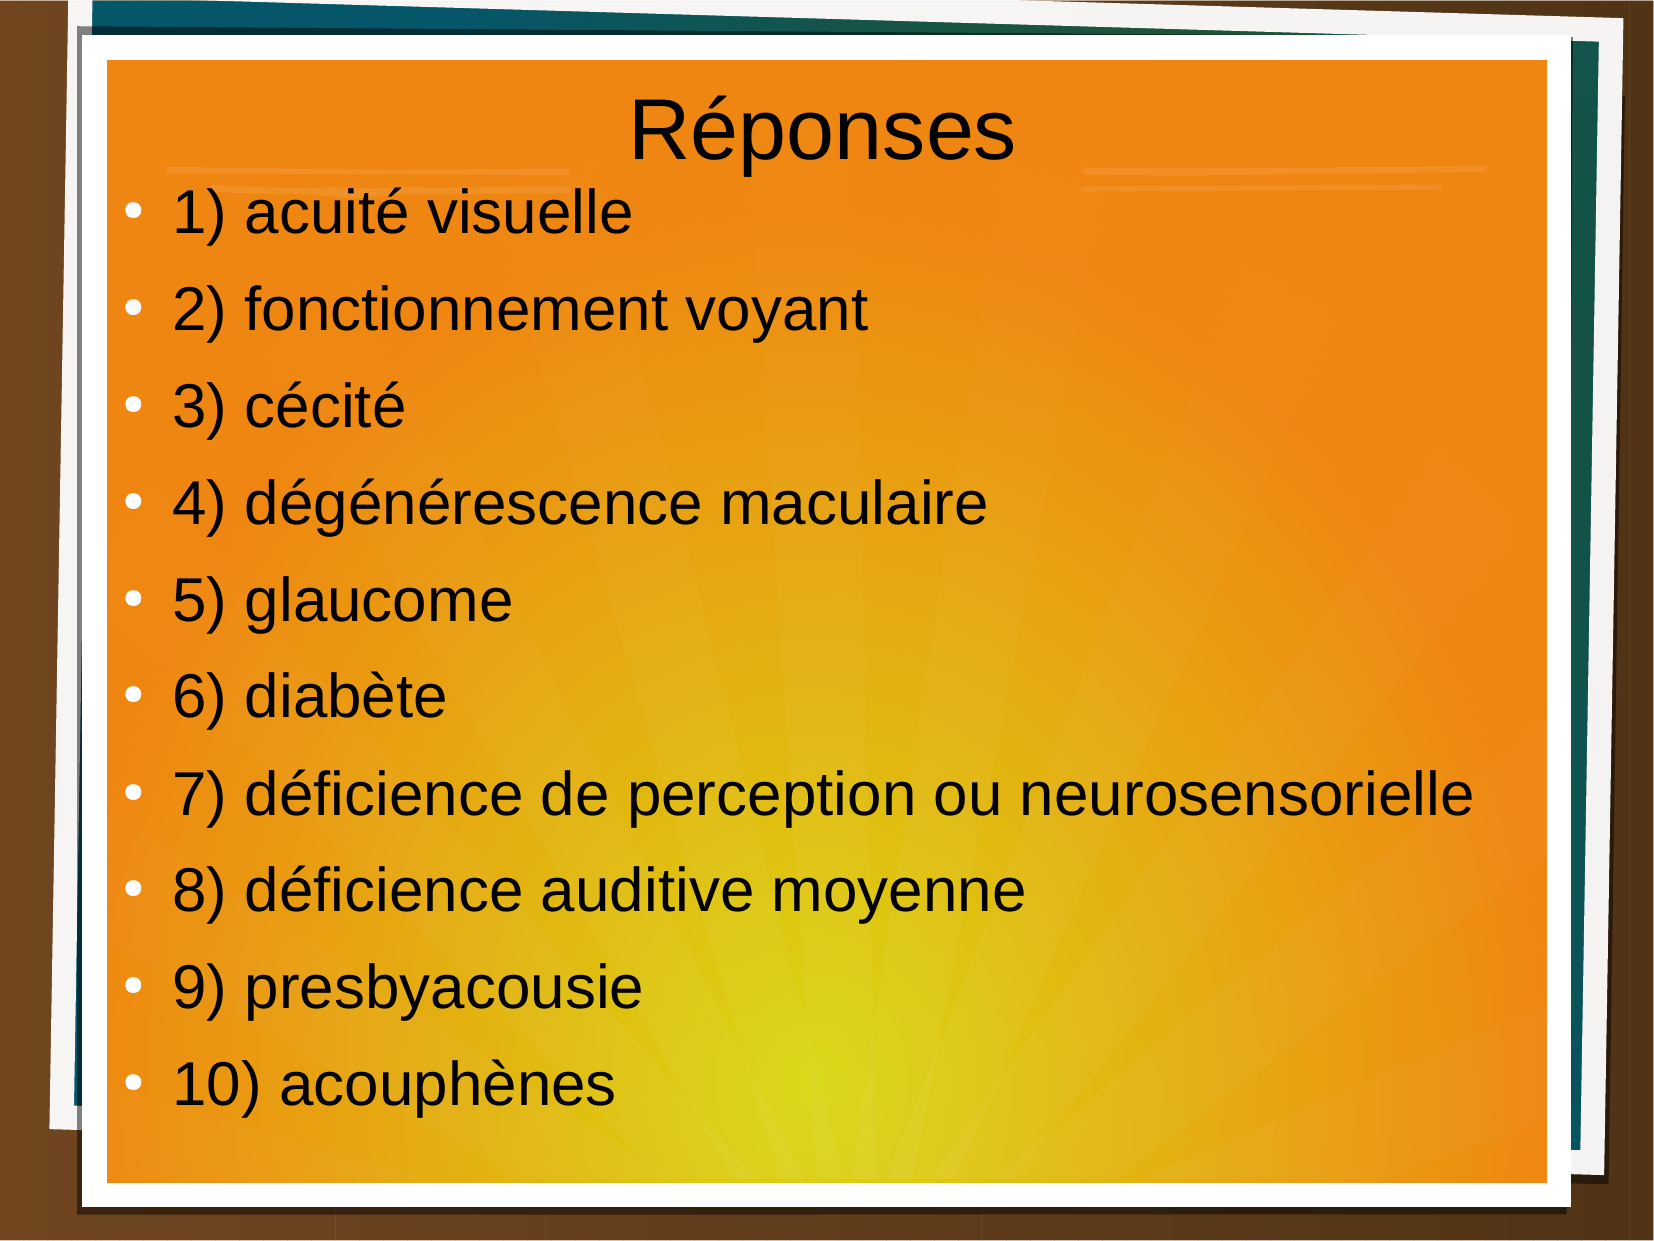

# Réponses
1) acuité visuelle
2) fonctionnement voyant
3) cécité
4) dégénérescence maculaire
5) glaucome
6) diabète
7) déficience de perception ou neurosensorielle
8) déficience auditive moyenne
9) presbyacousie
10) acouphènes